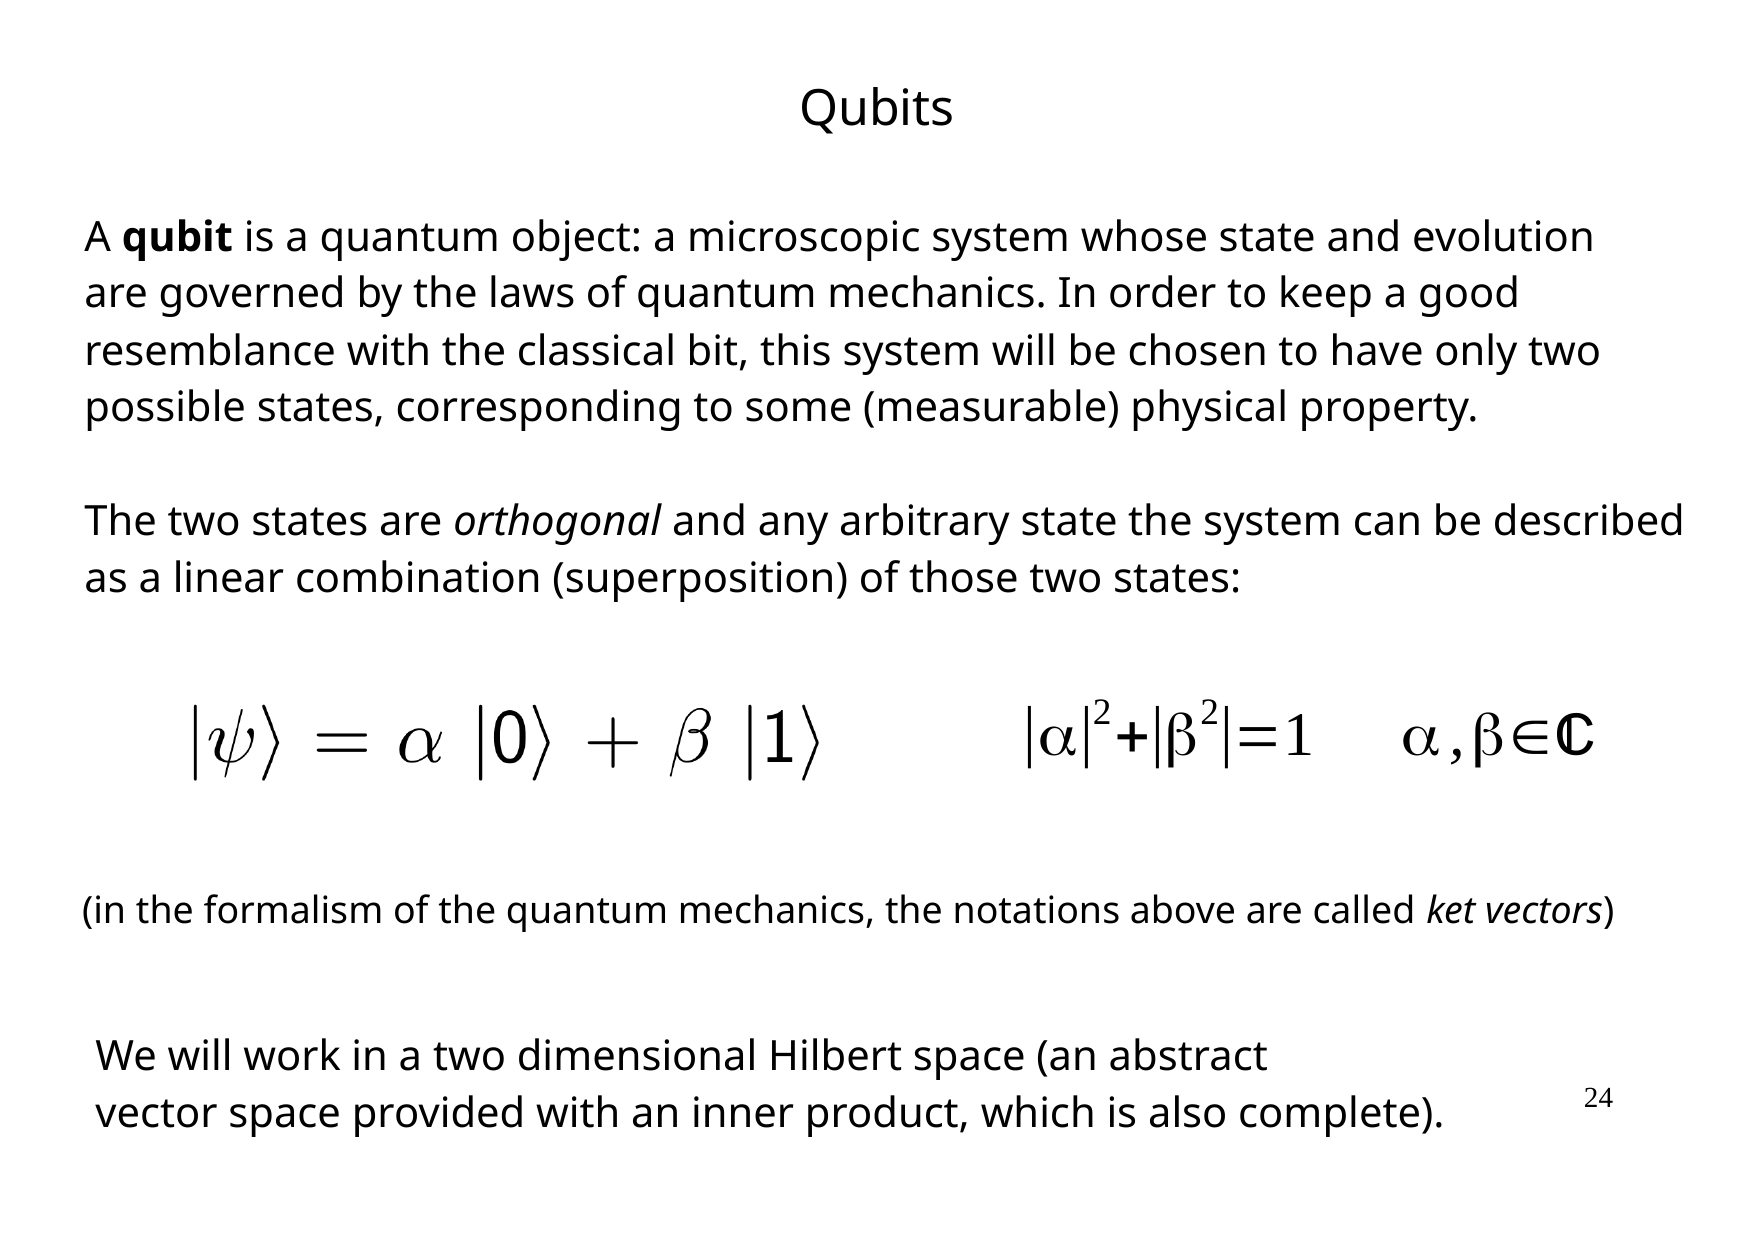

Qubits
A qubit is a quantum object: a microscopic system whose state and evolution
are governed by the laws of quantum mechanics. In order to keep a good
resemblance with the classical bit, this system will be chosen to have only two
possible states, corresponding to some (measurable) physical property.
The two states are orthogonal and any arbitrary state the system can be described
as a linear combination (superposition) of those two states:
(in the formalism of the quantum mechanics, the notations above are called ket vectors)
We will work in a two dimensional Hilbert space (an abstract
vector space provided with an inner product, which is also complete).
24